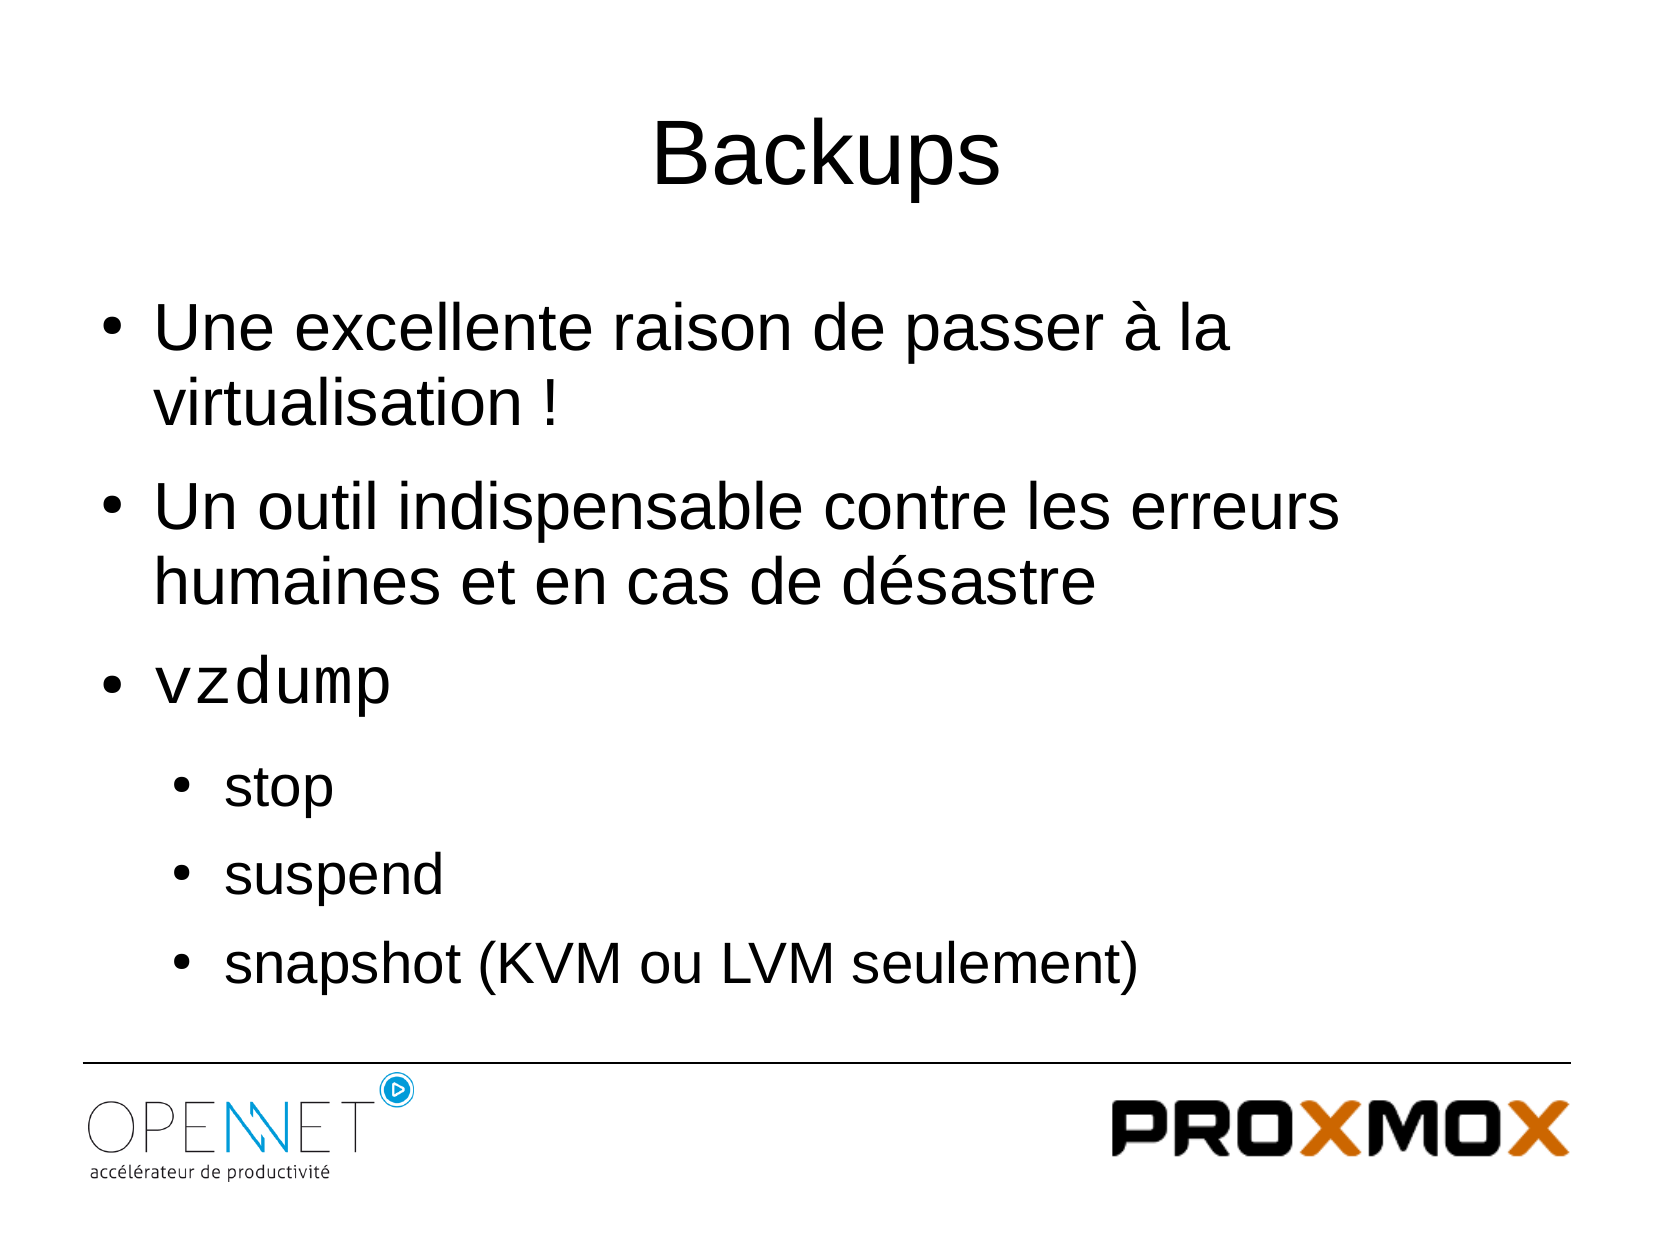

# Backups
Une excellente raison de passer à la virtualisation !
Un outil indispensable contre les erreurs humaines et en cas de désastre
vzdump
stop
suspend
snapshot (KVM ou LVM seulement)